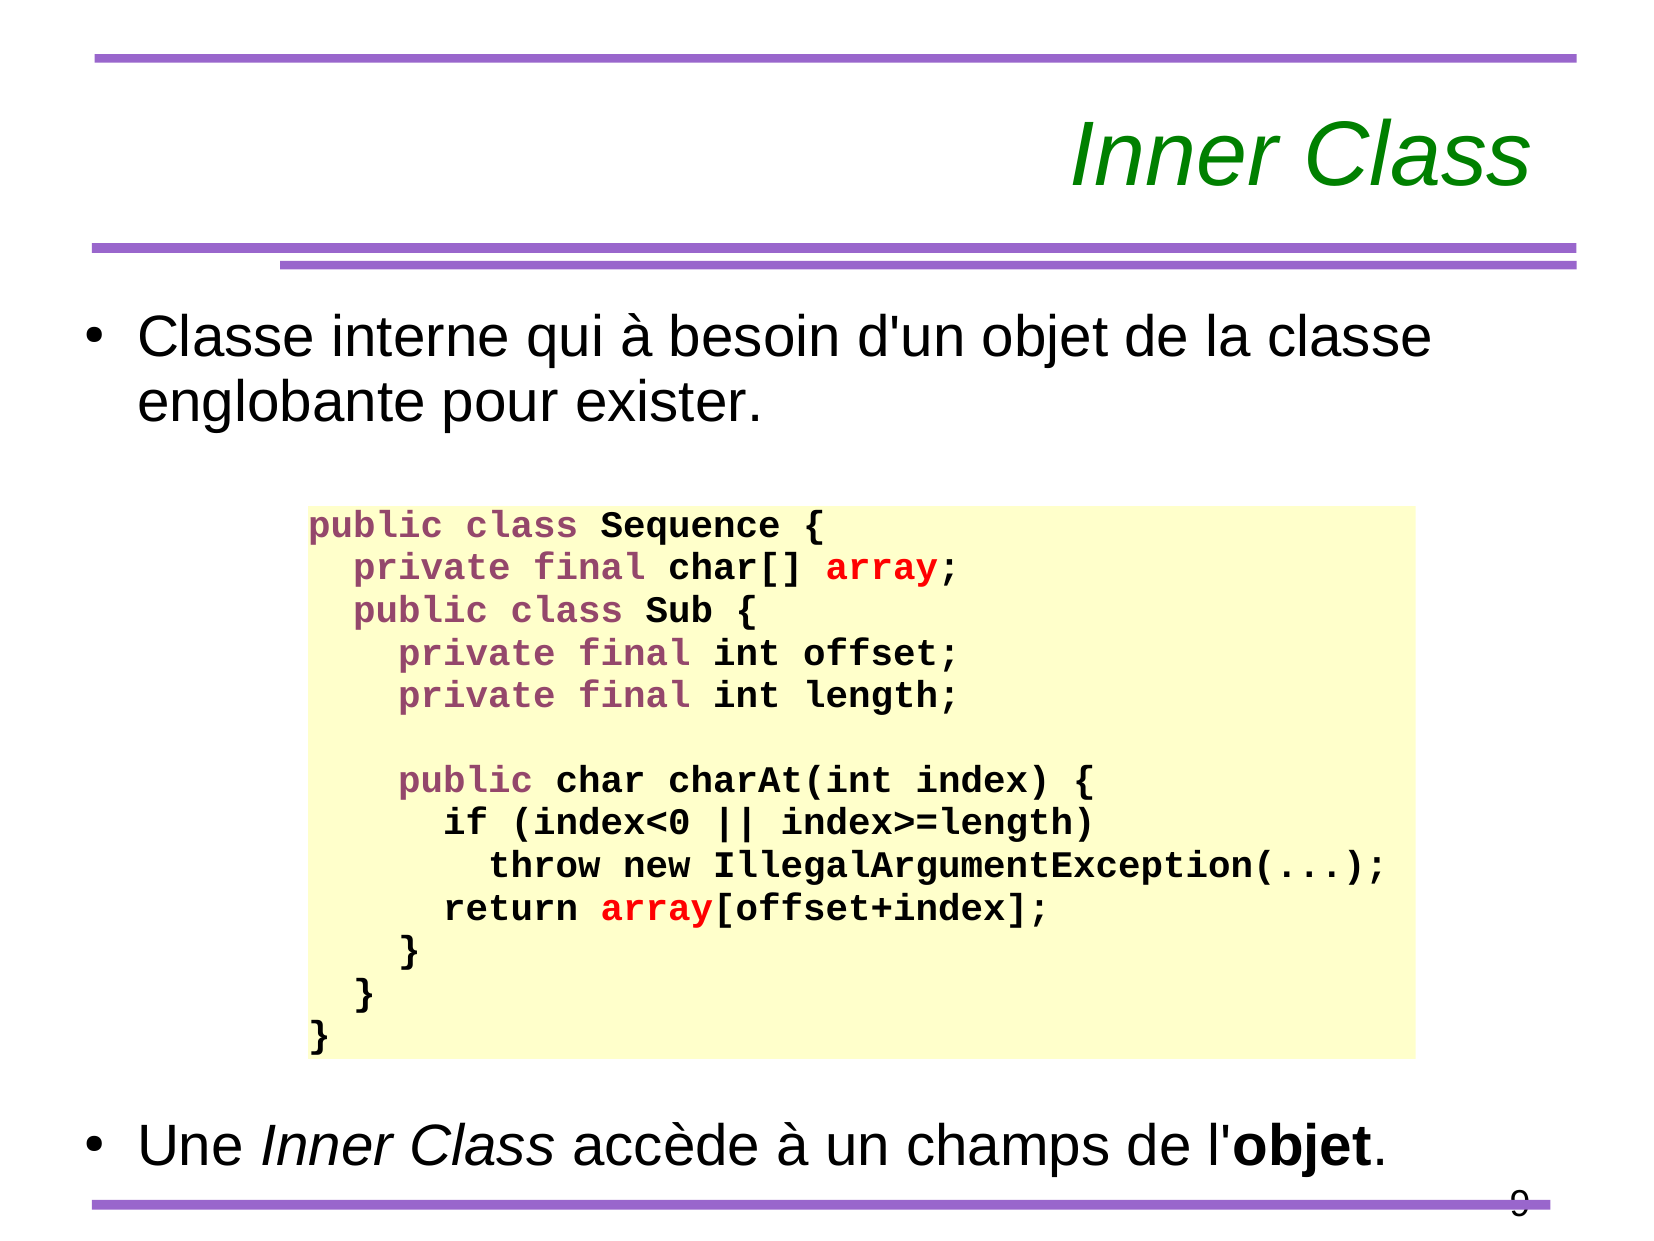

# Inner Class
Classe interne qui à besoin d'un objet de la classe englobante pour exister.
Une Inner Class accède à un champs de l'objet.
public class Sequence {
 private final char[] array;
 public class Sub {
 private final int offset;
 private final int length;
 public char charAt(int index) {
 if (index<0 || index>=length)
 throw new IllegalArgumentException(...);
 return array[offset+index];
 }
 }
}